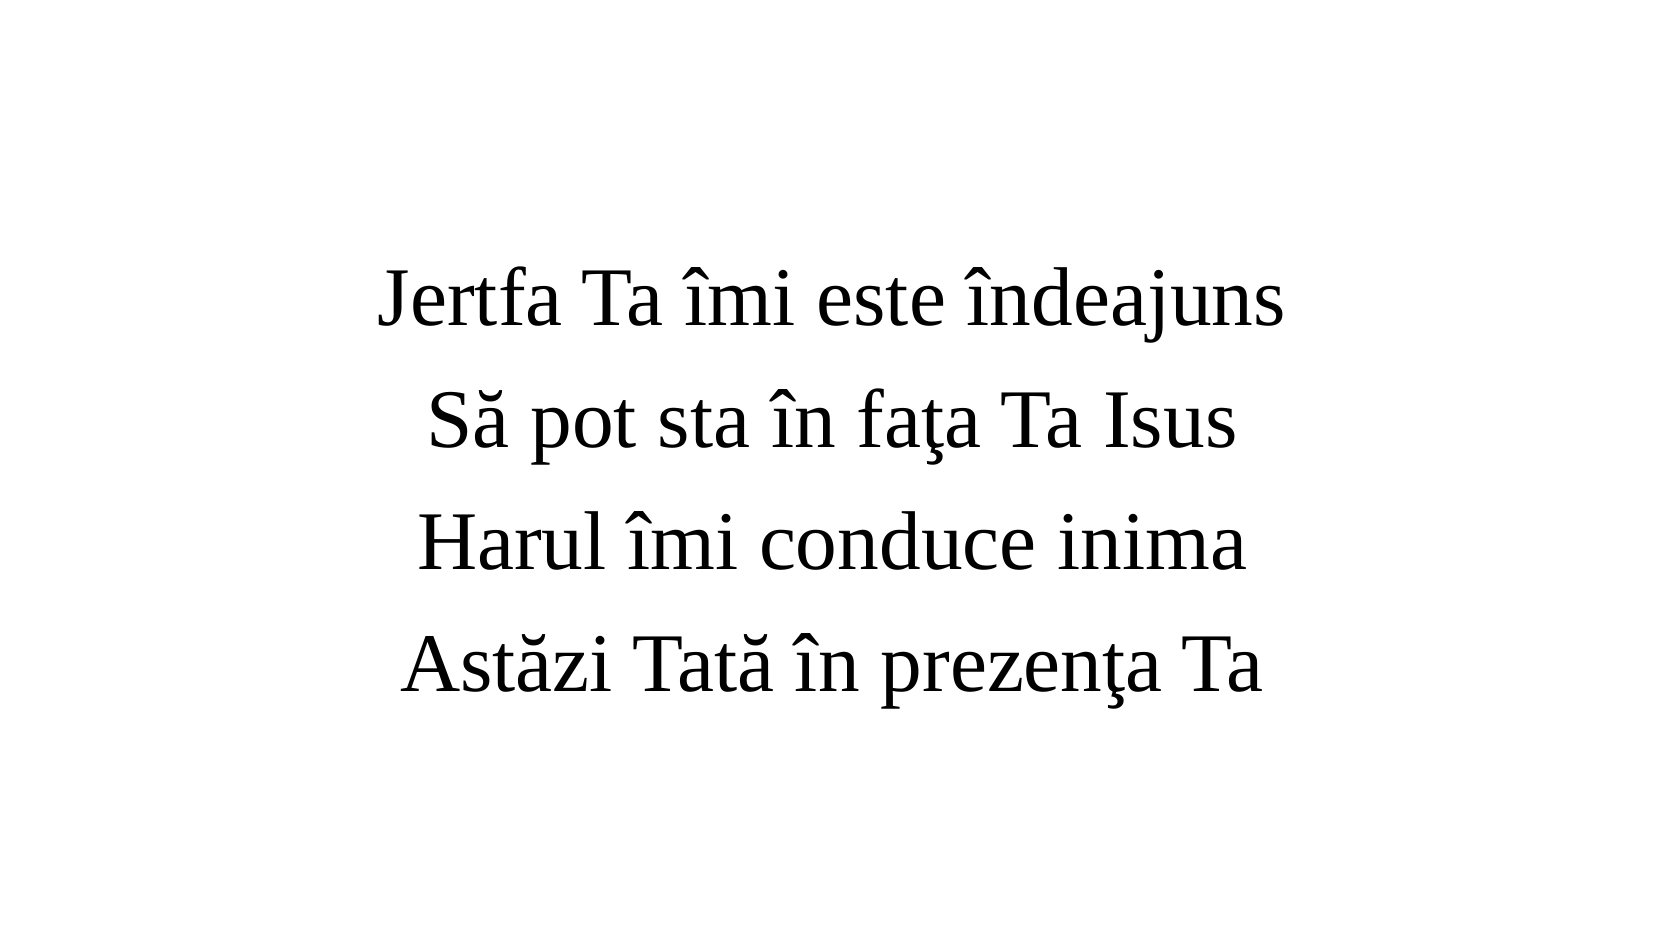

# Jertfa Ta îmi este îndeajuns
Să pot sta în faţa Ta Isus
Harul îmi conduce inima
Astăzi Tată în prezenţa Ta